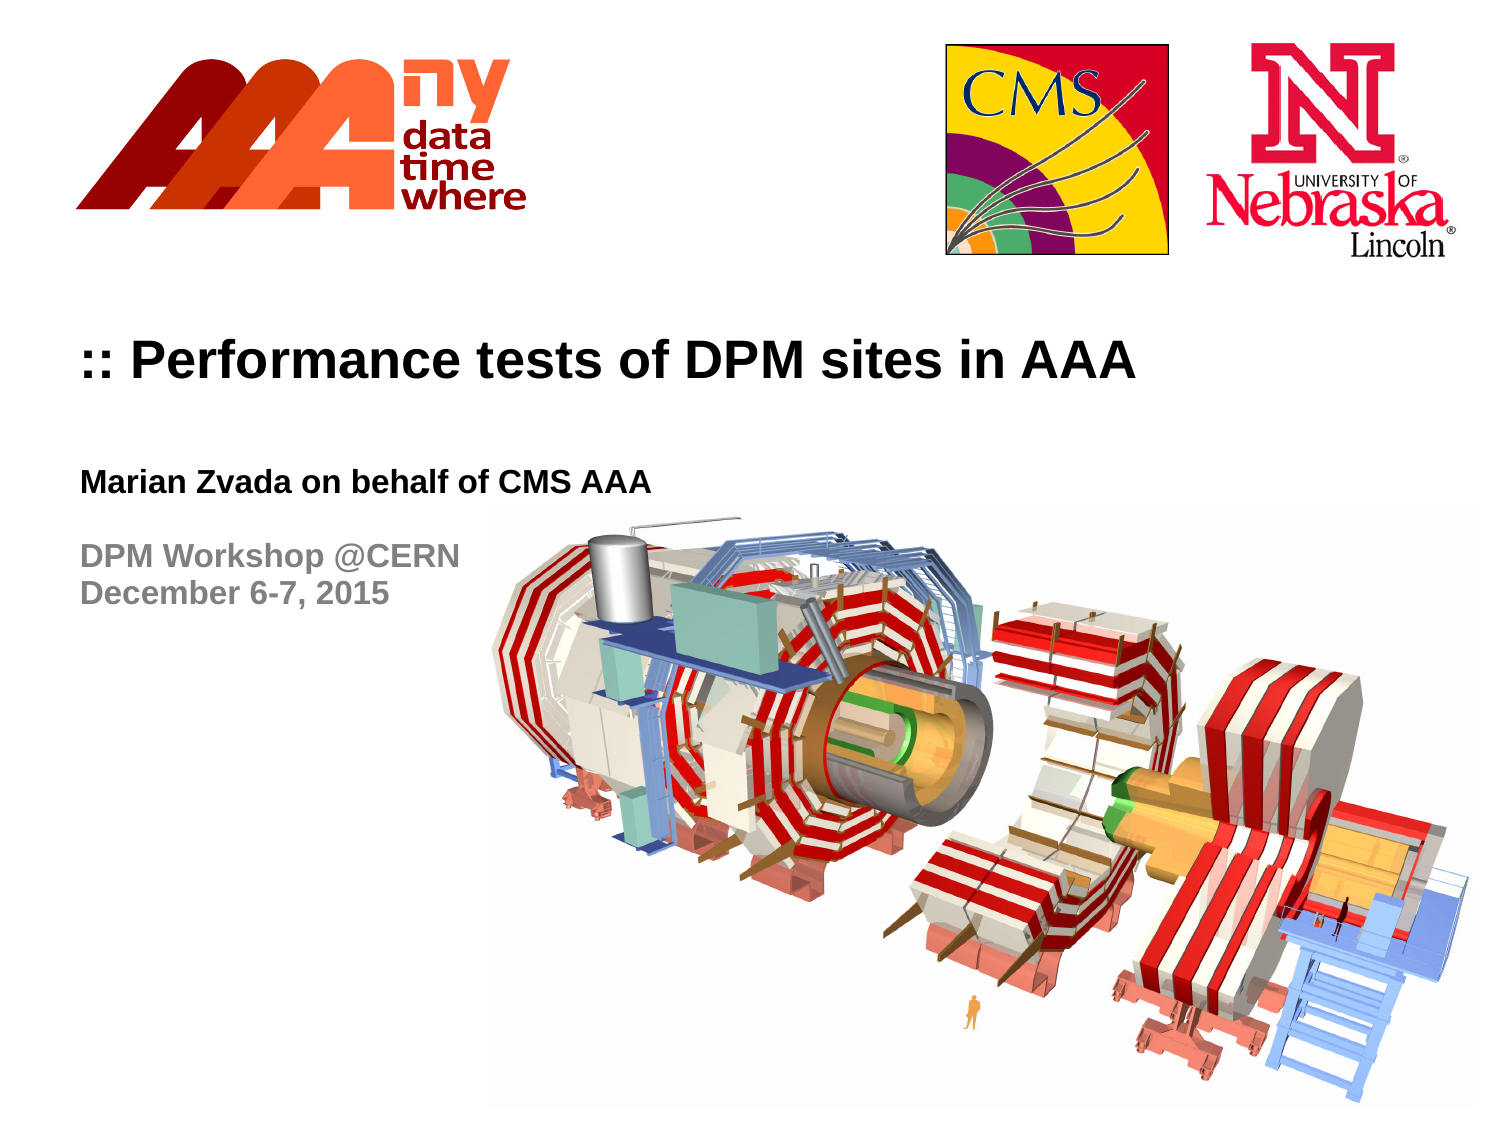

:: Performance tests of DPM sites in AAA
Marian Zvada on behalf of CMS AAA
DPM Workshop @CERN
December 6-7, 2015